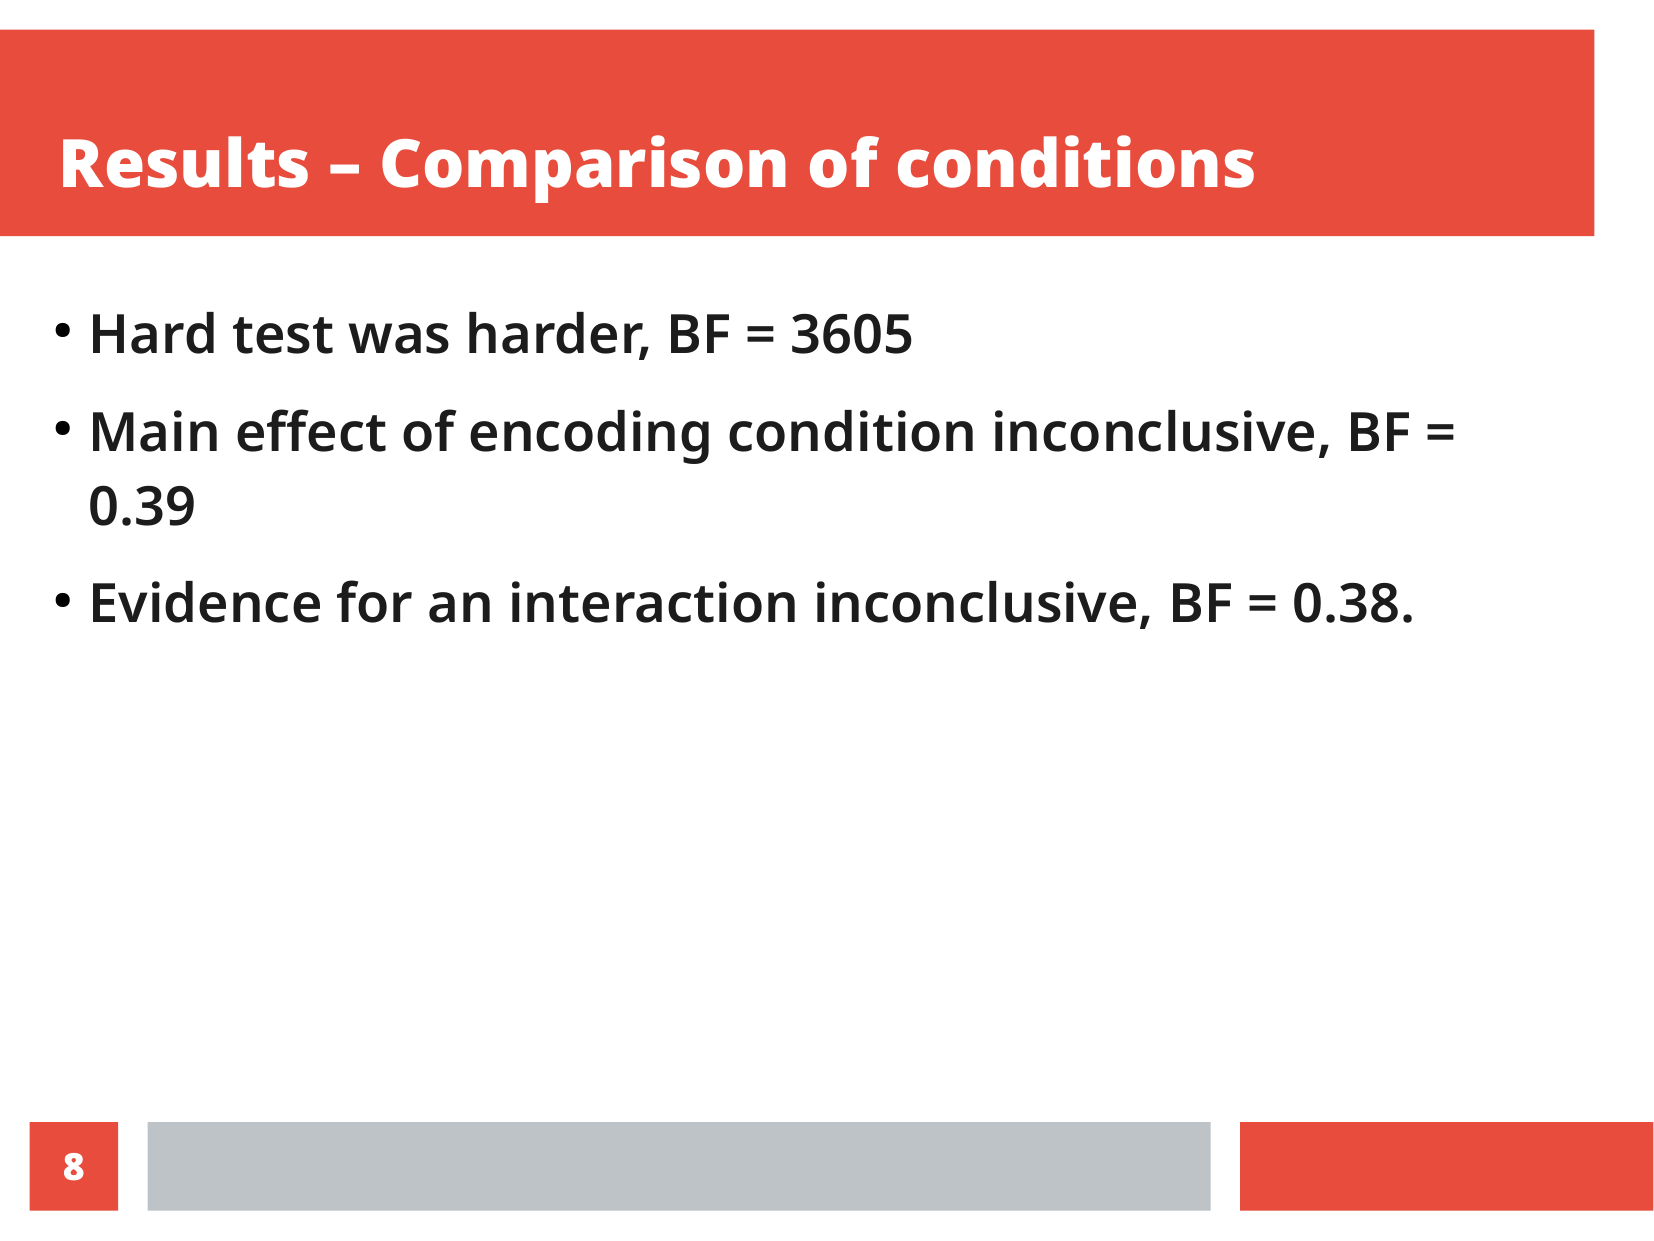

# Results – Comparison of conditions
Hard test was harder, BF = 3605
Main effect of encoding condition inconclusive, BF = 0.39
Evidence for an interaction inconclusive, BF = 0.38.
8